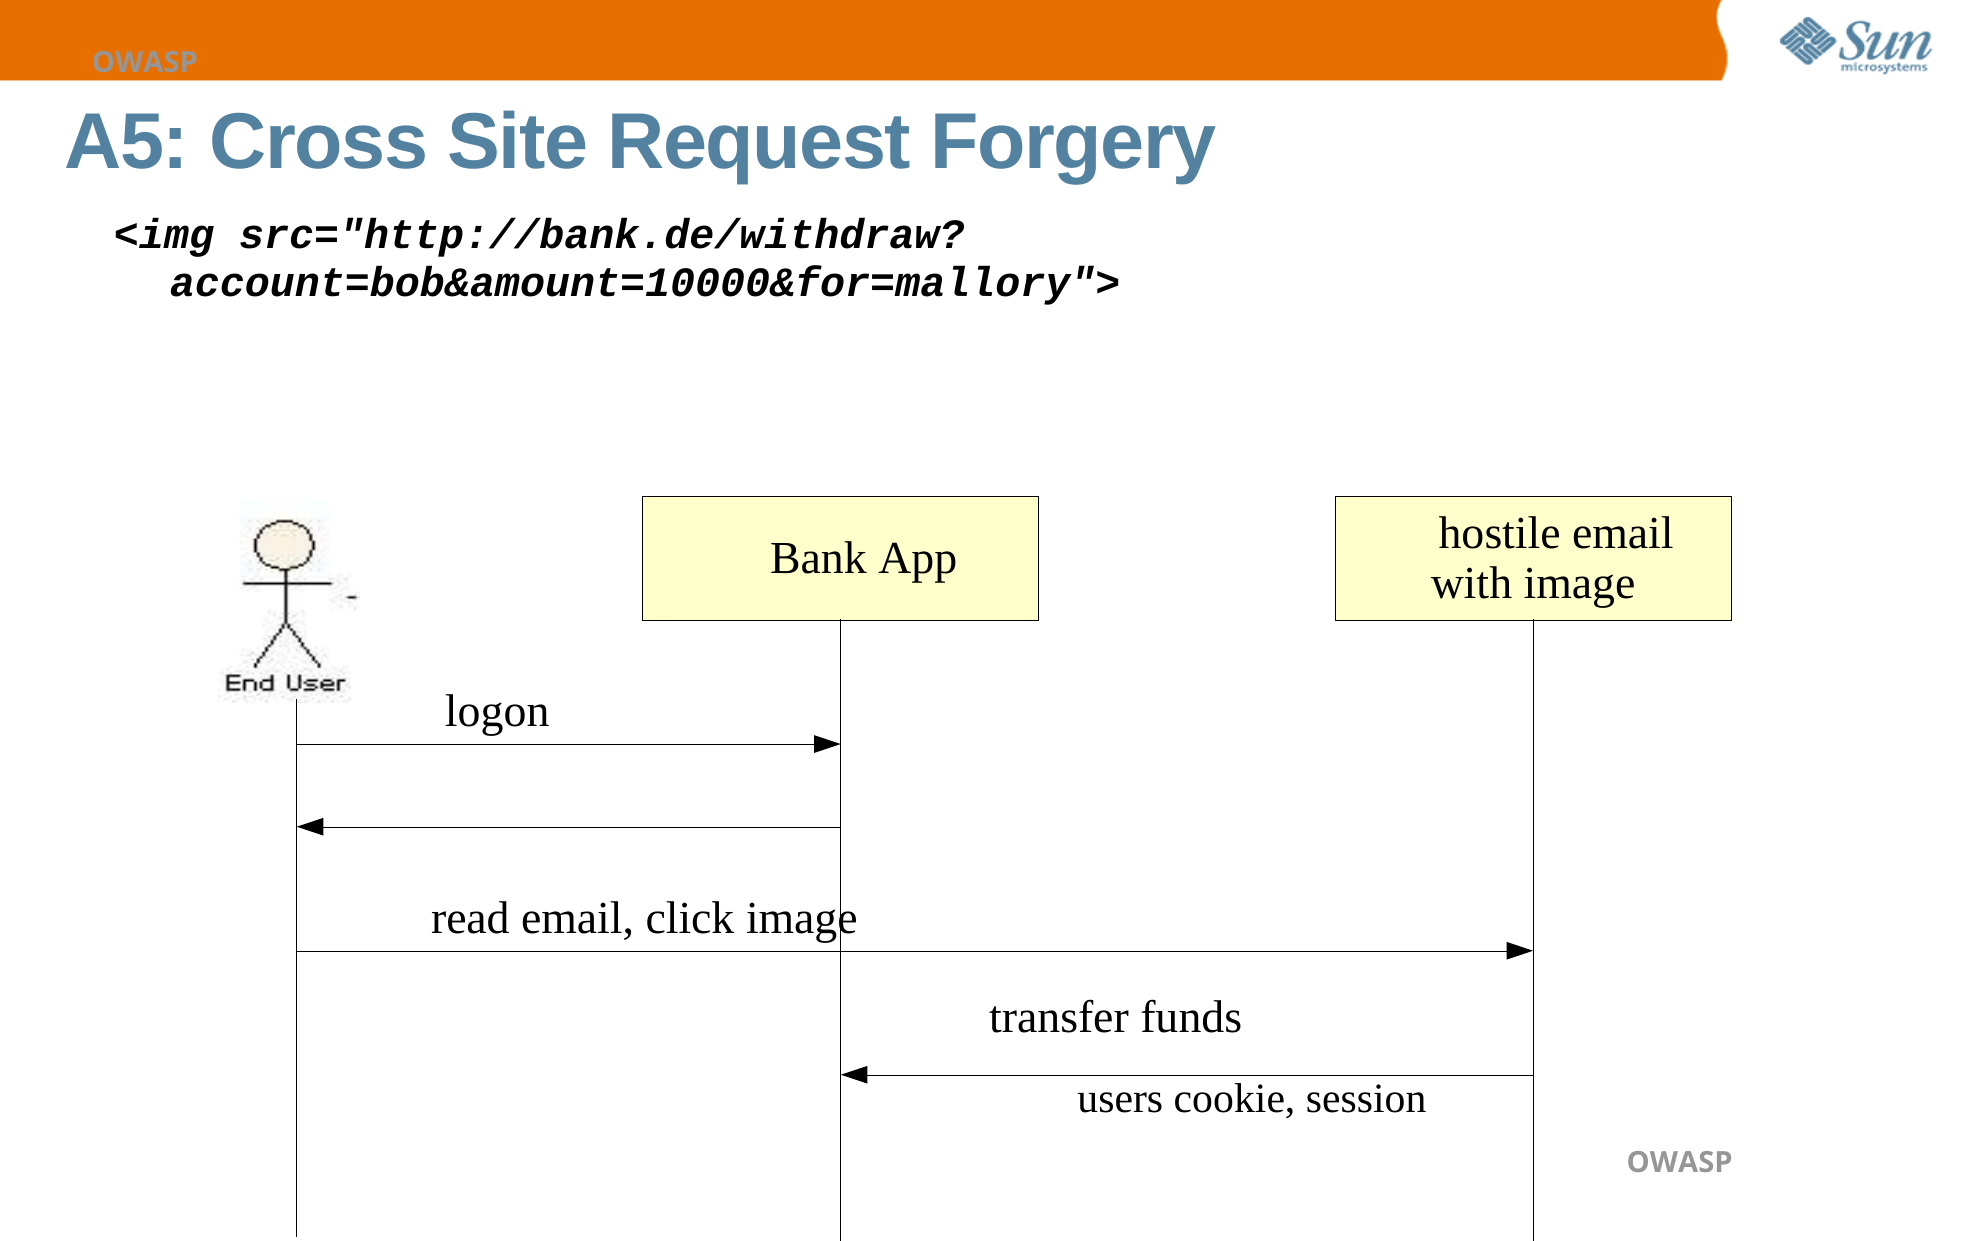

# A5: Cross Site Request Forgery
<img src="http://bank.de/withdraw?account=bob&amount=10000&for=mallory">
 hostile email
with image
 Bank App
logon
read email, click image
transfer funds
users cookie, session